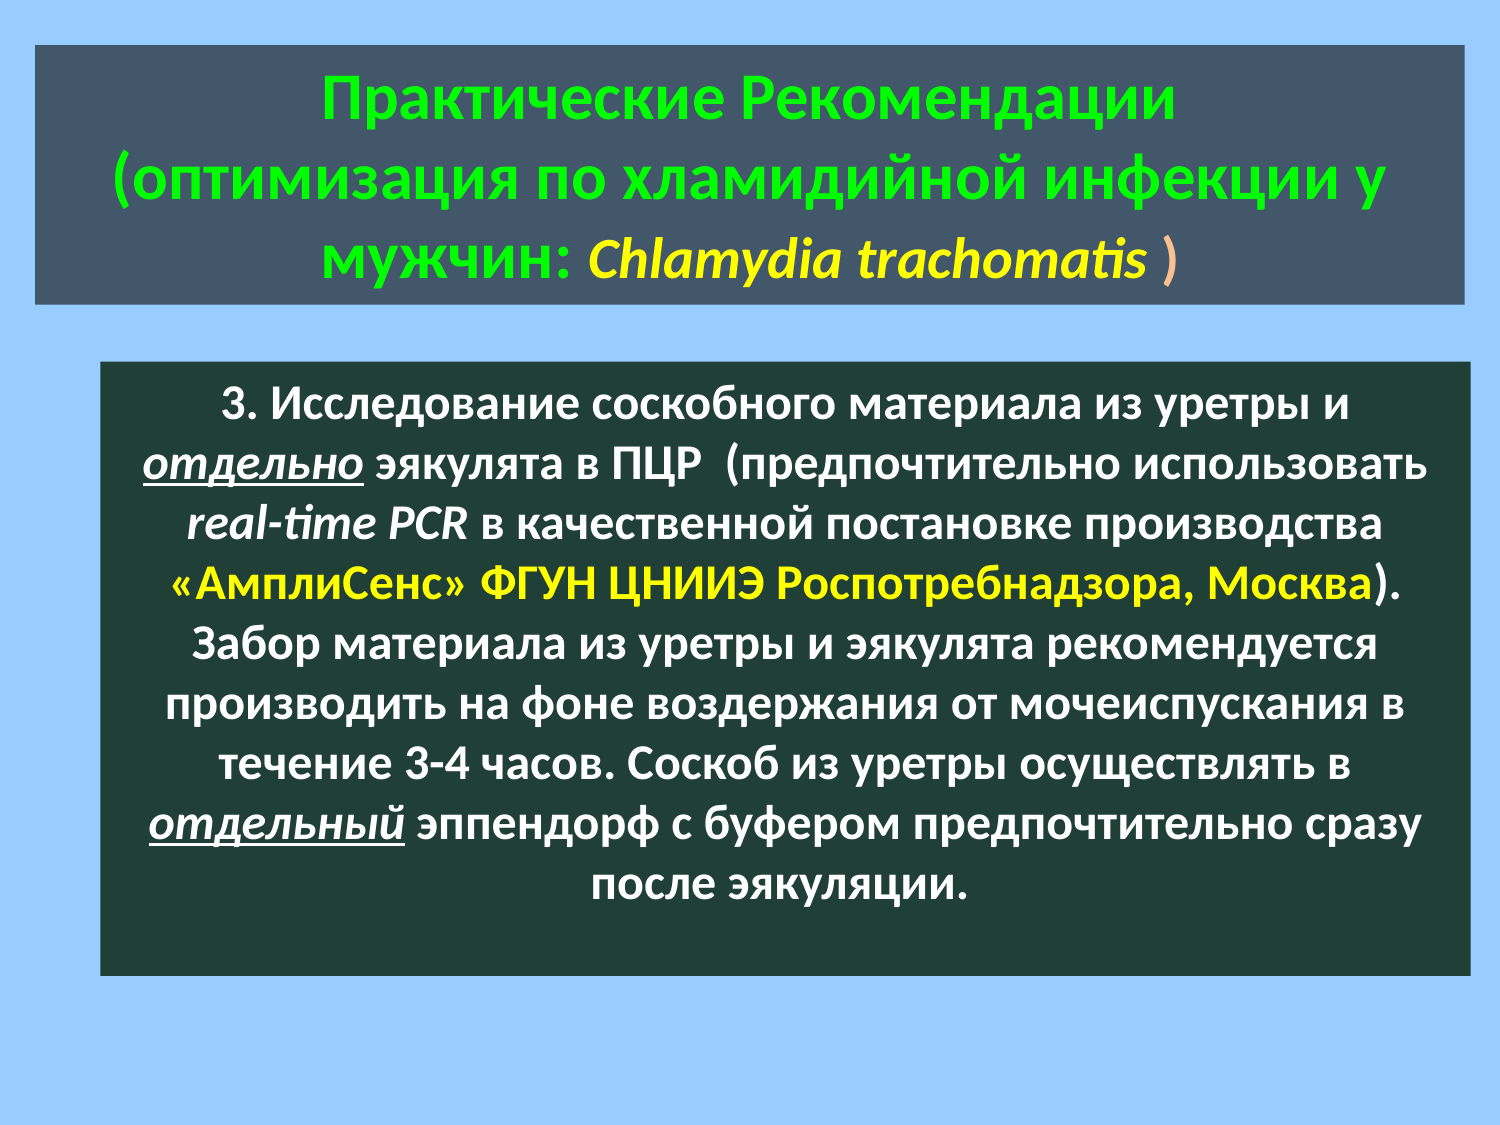

# Практические Рекомендации (оптимизация по хламидийной инфекции у мужчин: Chlamydia trachomatis )
3. Исследование соскобного материала из уретры и отдельно эякулята в ПЦР (предпочтительно использовать real-time PCR в качественной постановке производства «АмплиСенс» ФГУН ЦНИИЭ Роспотребнадзора, Москва). Забор материала из уретры и эякулята рекомендуется производить на фоне воздержания от мочеиспускания в течение 3-4 часов. Соскоб из уретры осуществлять в отдельный эппендорф с буфером предпочтительно сразу после эякуляции.